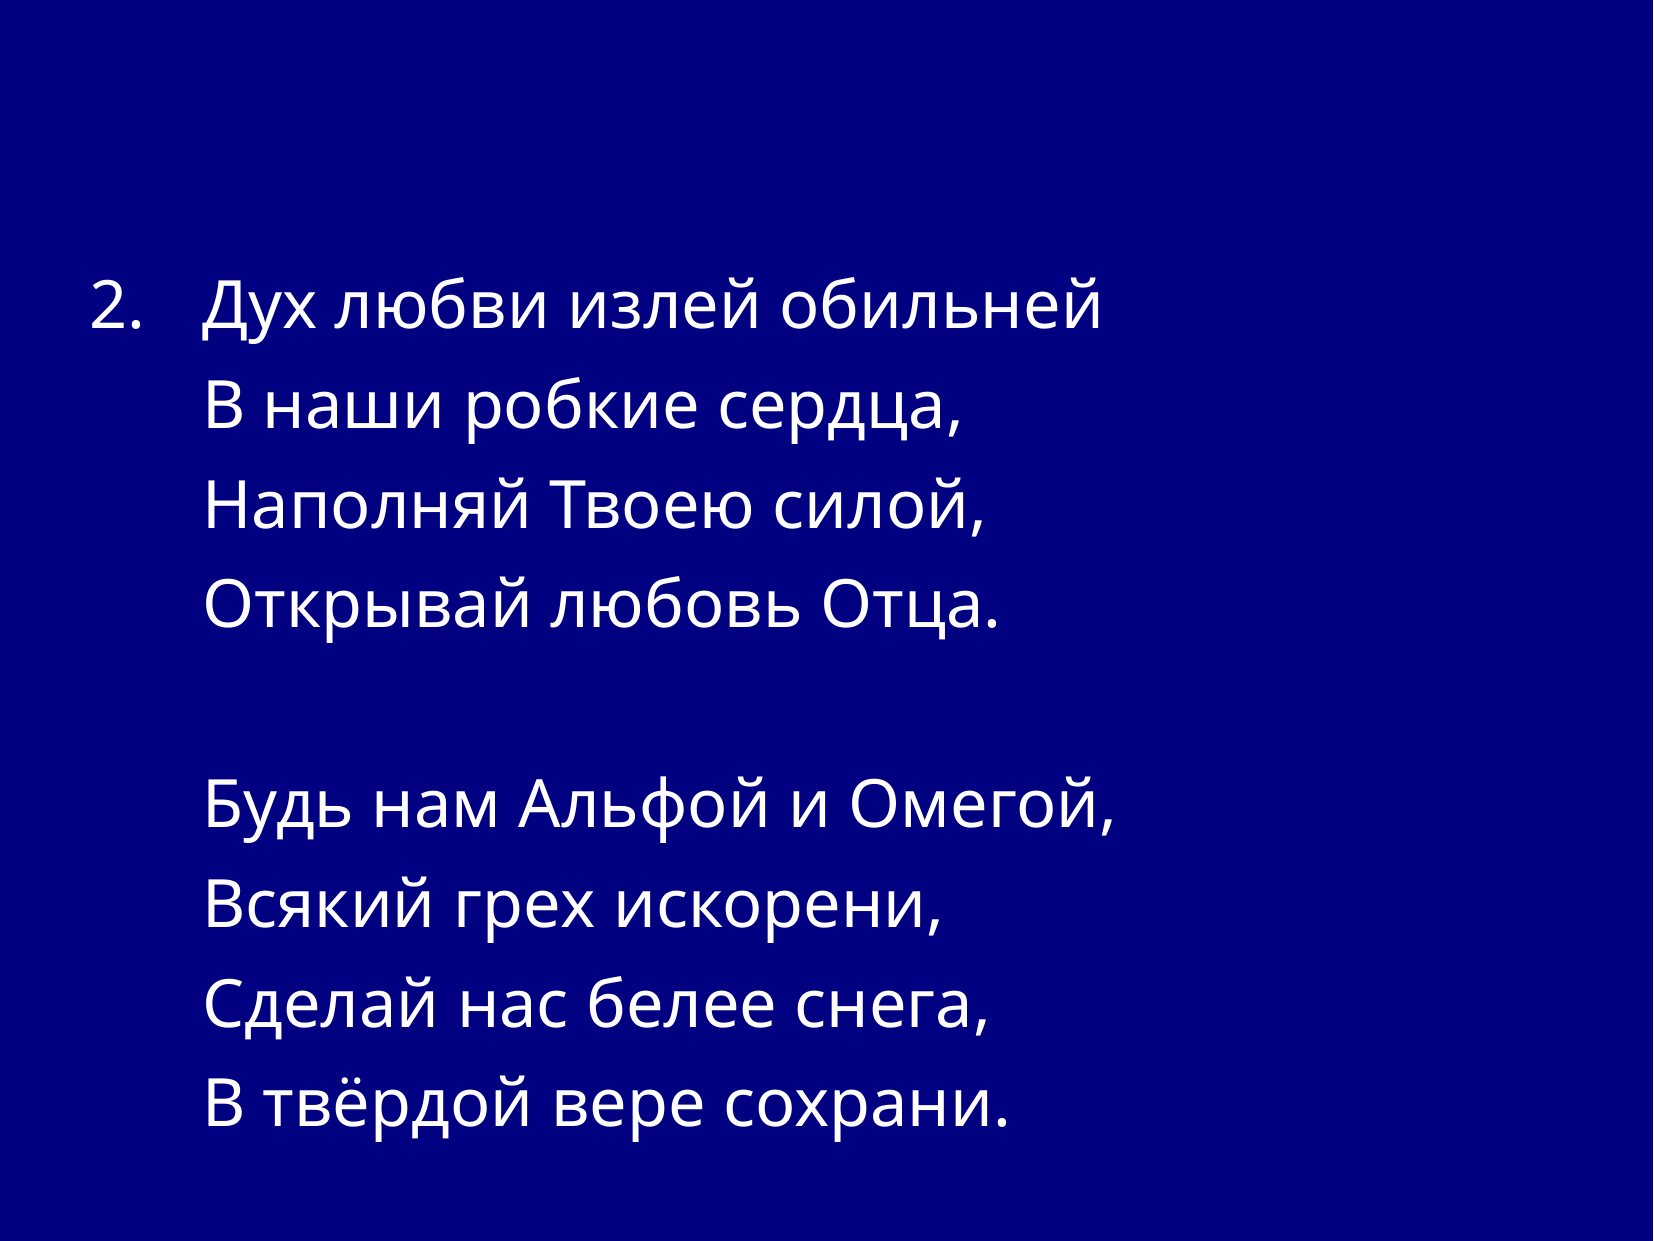

2.	Дух любви излей обильней
	В наши робкие сердца,
	Наполняй Твоею силой,
	Открывай любовь Отца.
	Будь нам Альфой и Омегой,
	Всякий грех искорени,
	Сделай нас белее снега,
	В твёрдой вере сохрани.